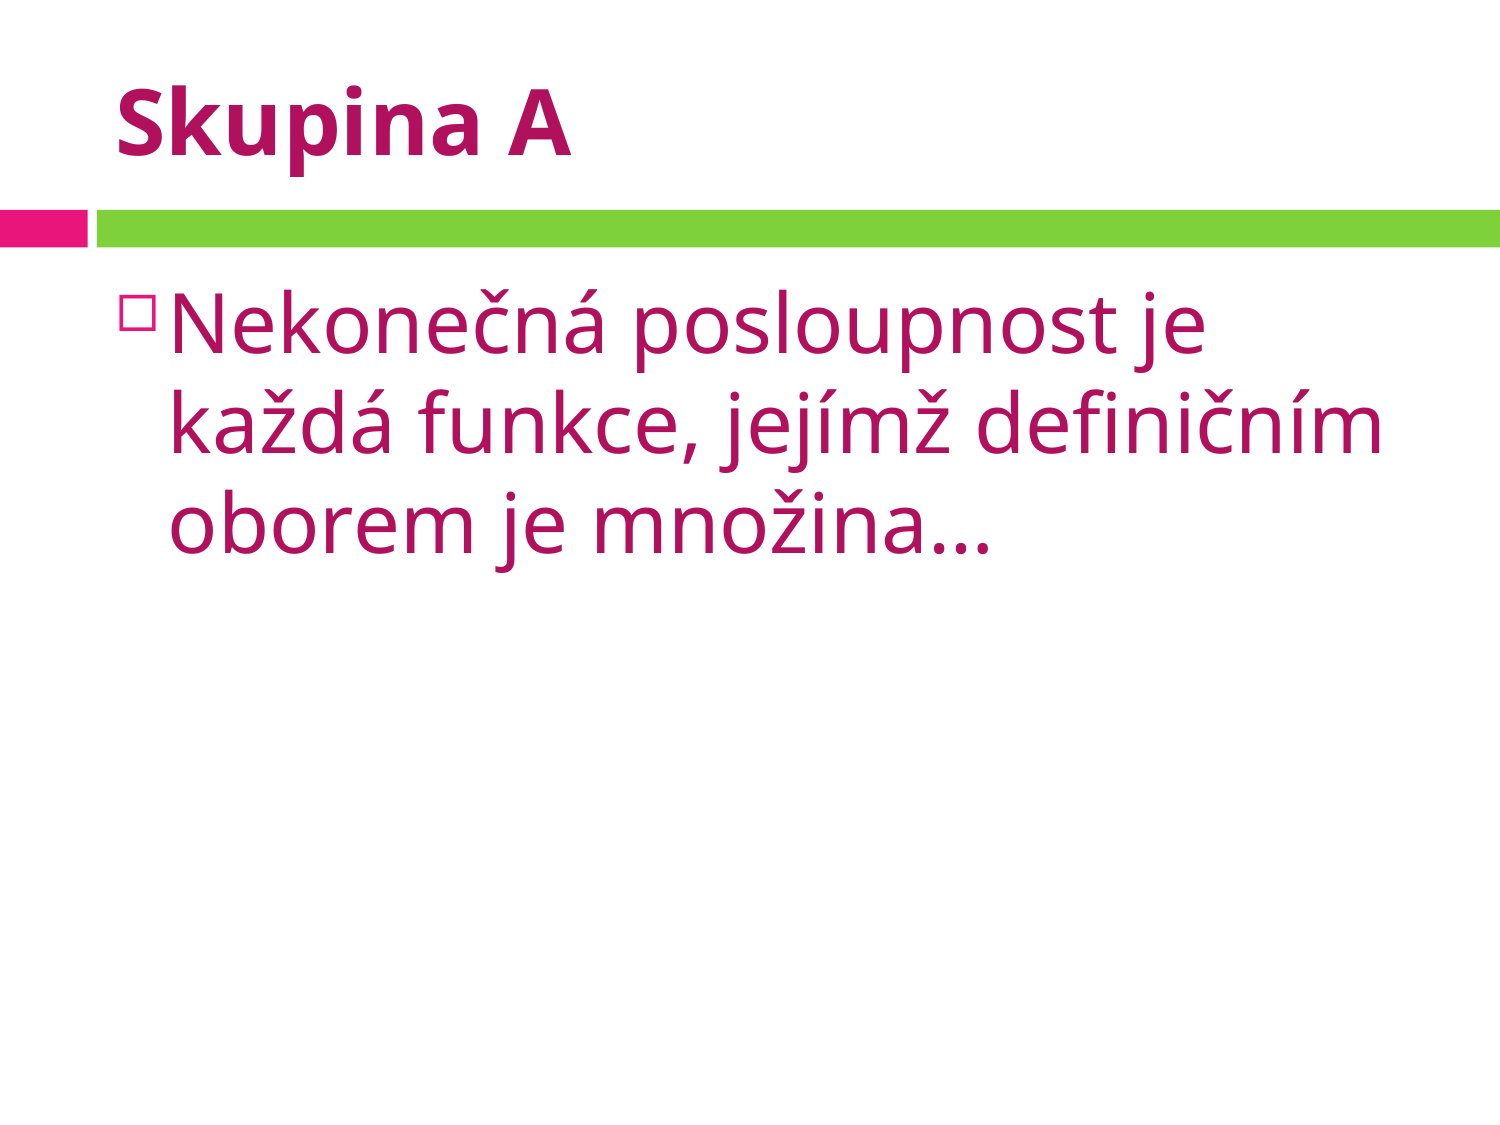

# Skupina A
Nekonečná posloupnost je každá funkce, jejímž definičním oborem je množina…